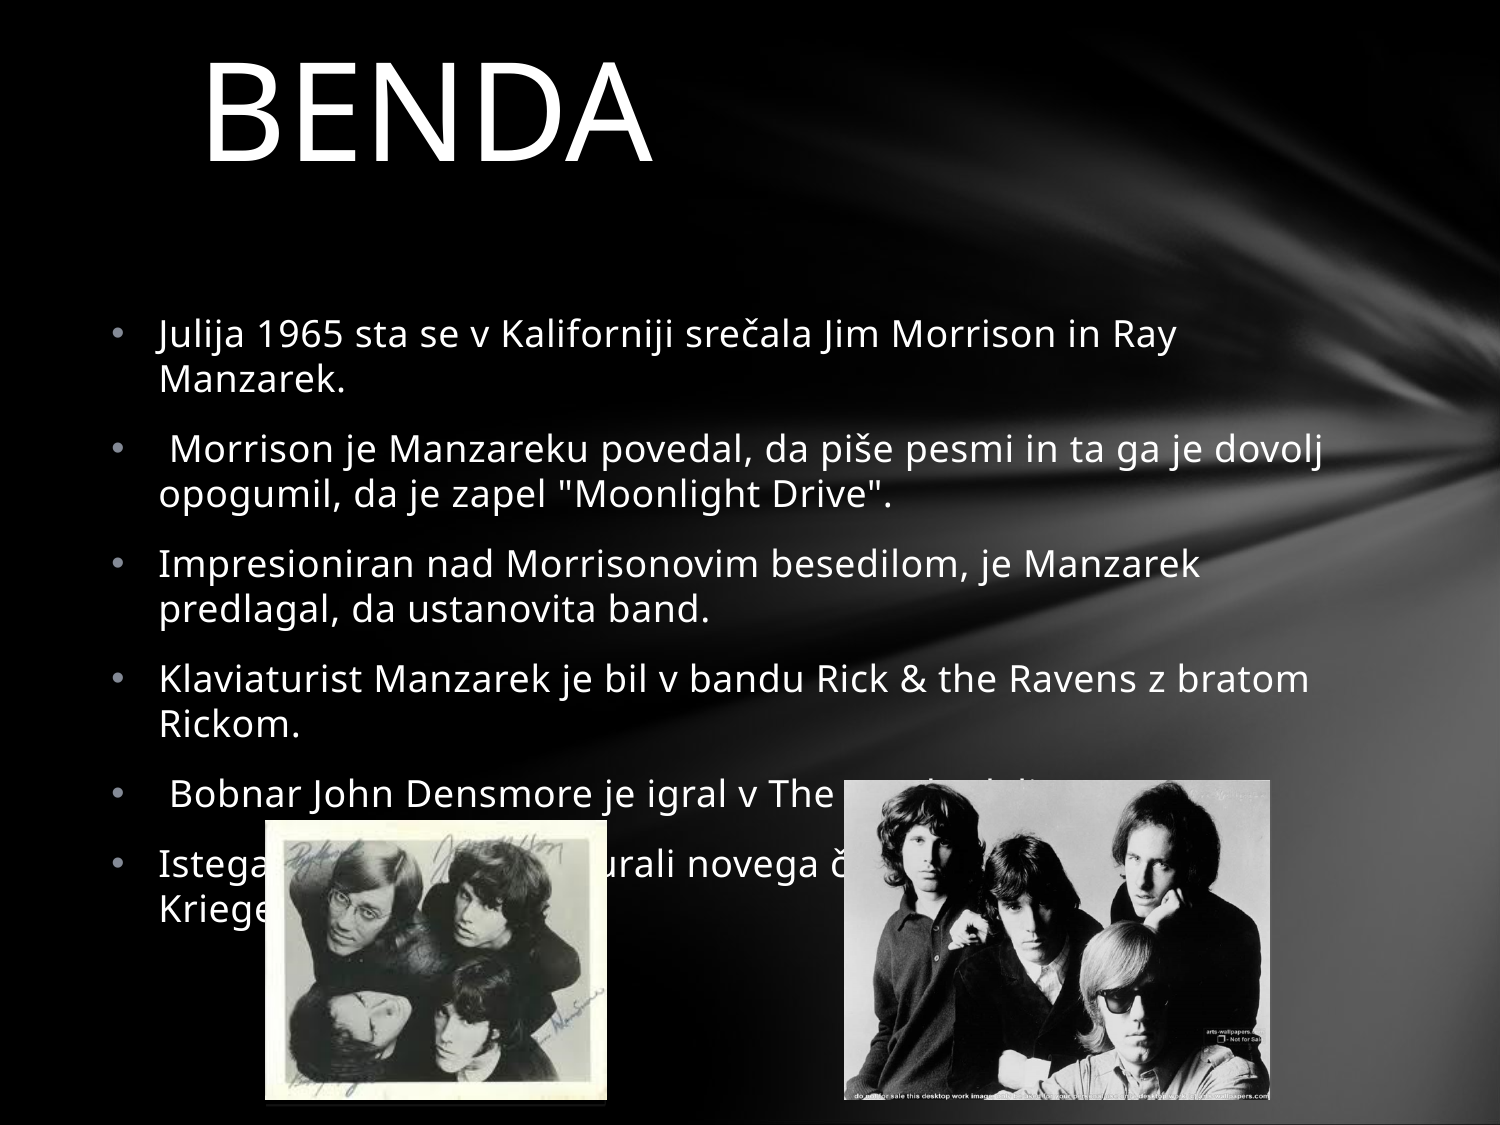

NASTANEK BENDA
# Julija 1965 sta se v Kaliforniji srečala Jim Morrison in Ray Manzarek.
 Morrison je Manzareku povedal, da piše pesmi in ta ga je dovolj opogumil, da je zapel "Moonlight Drive".
Impresioniran nad Morrisonovim besedilom, je Manzarek predlagal, da ustanovita band.
Klaviaturist Manzarek je bil v bandu Rick & the Ravens z bratom Rickom.
 Bobnar John Densmore je igral v The Psychedelic Rangers.
Istega meseca so rekruturali novega člana, kitarista Robbyja Kriegerja